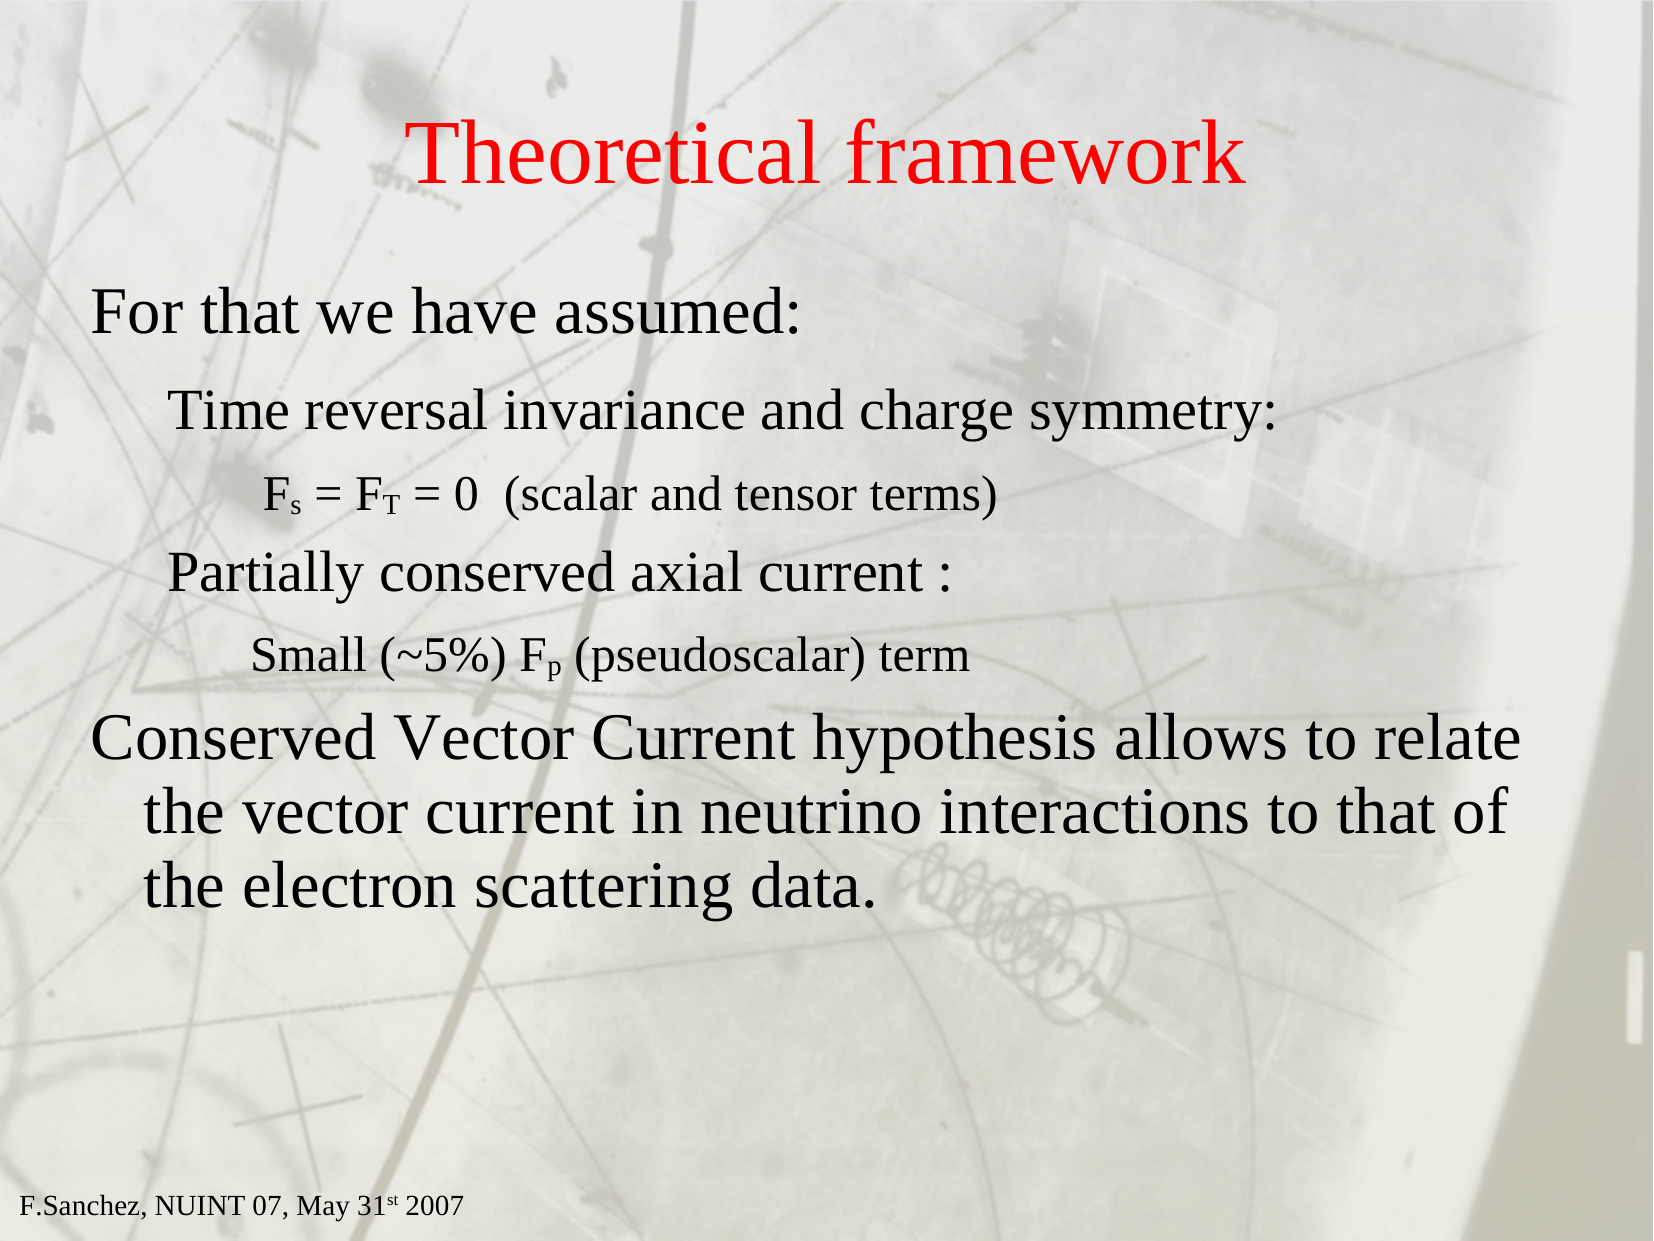

# Theoretical framework
For that we have assumed:
Time reversal invariance and charge symmetry:
 Fs = FT = 0 (scalar and tensor terms)
Partially conserved axial current :
Small (~5%) Fp (pseudoscalar) term
Conserved Vector Current hypothesis allows to relate the vector current in neutrino interactions to that of the electron scattering data.